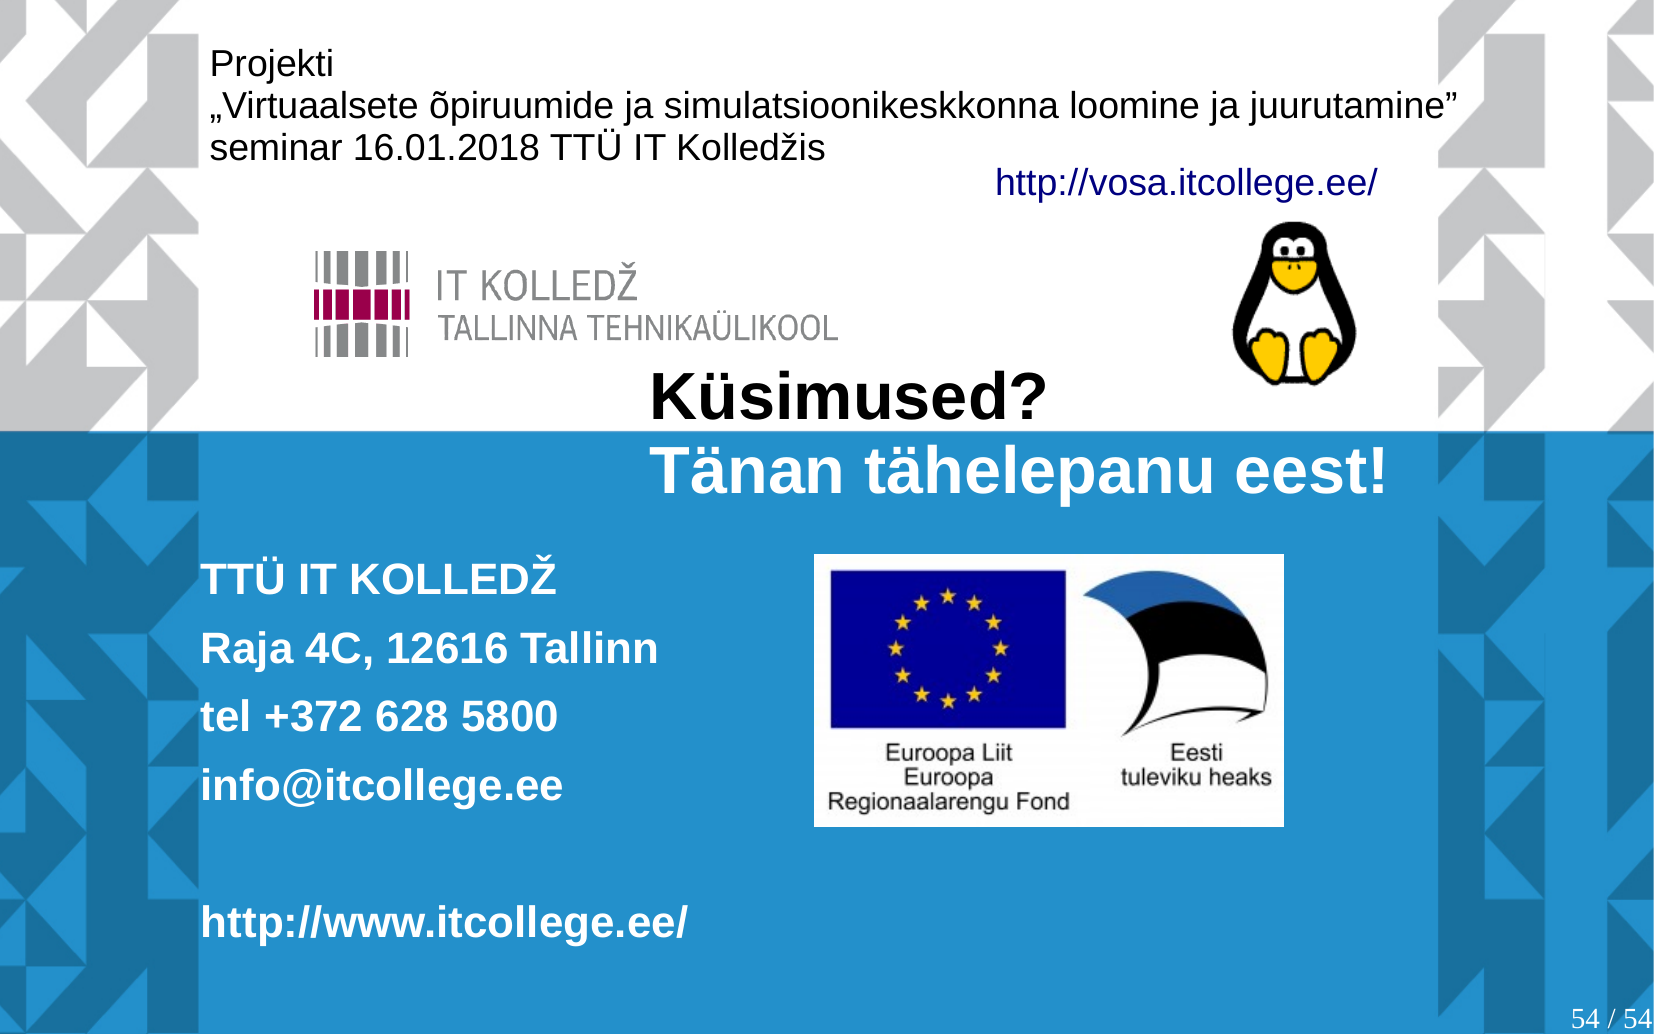

Projekti
„Virtuaalsete õpiruumide ja simulatsioonikeskkonna loomine ja juurutamine”
seminar 16.01.2018 TTÜ IT Kolledžis
http://vosa.itcollege.ee/
# Küsimused? Tänan tähelepanu eest!
TTÜ IT KOLLEDŽ
Raja 4C, 12616 Tallinn
tel +372 628 5800
info@itcollege.ee
http://www.itcollege.ee/
54